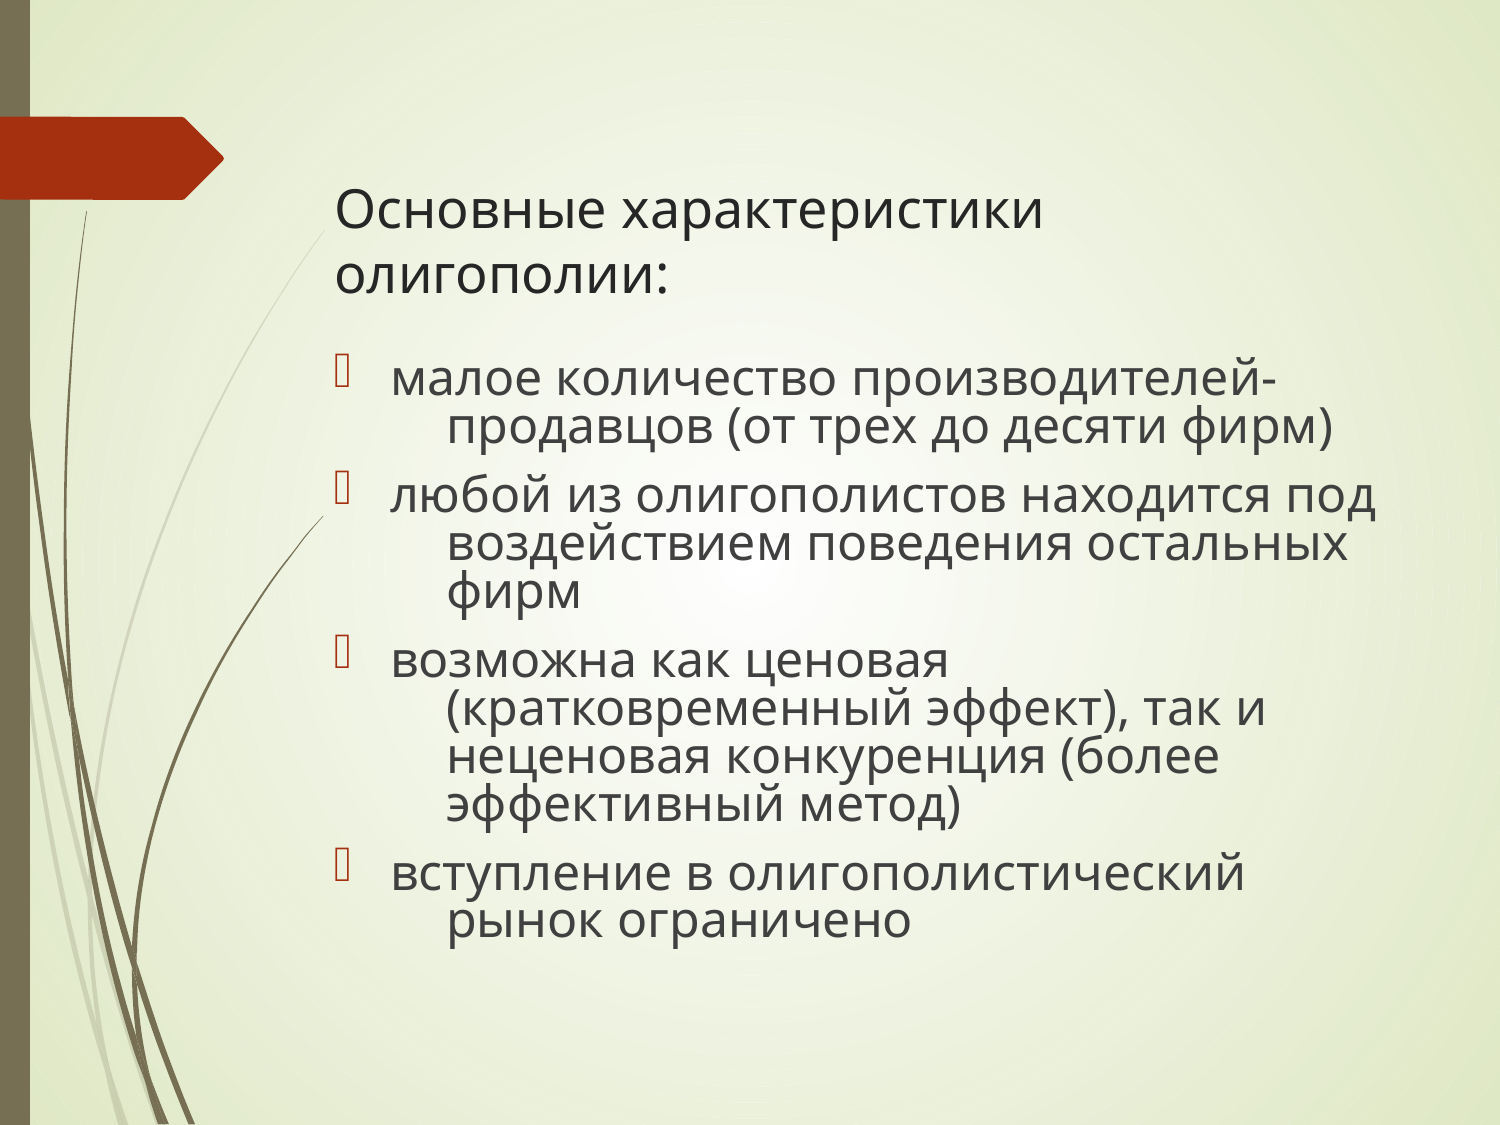

# Основные характеристики олигополии:
малое количество производителей-продавцов (от трех до десяти фирм)
любой из олигополистов находится под воздействием поведения остальных фирм
возможна как ценовая (кратковременный эффект), так и неценовая конкуренция (более эффективный метод)
вступление в олигополистический рынок ограничено